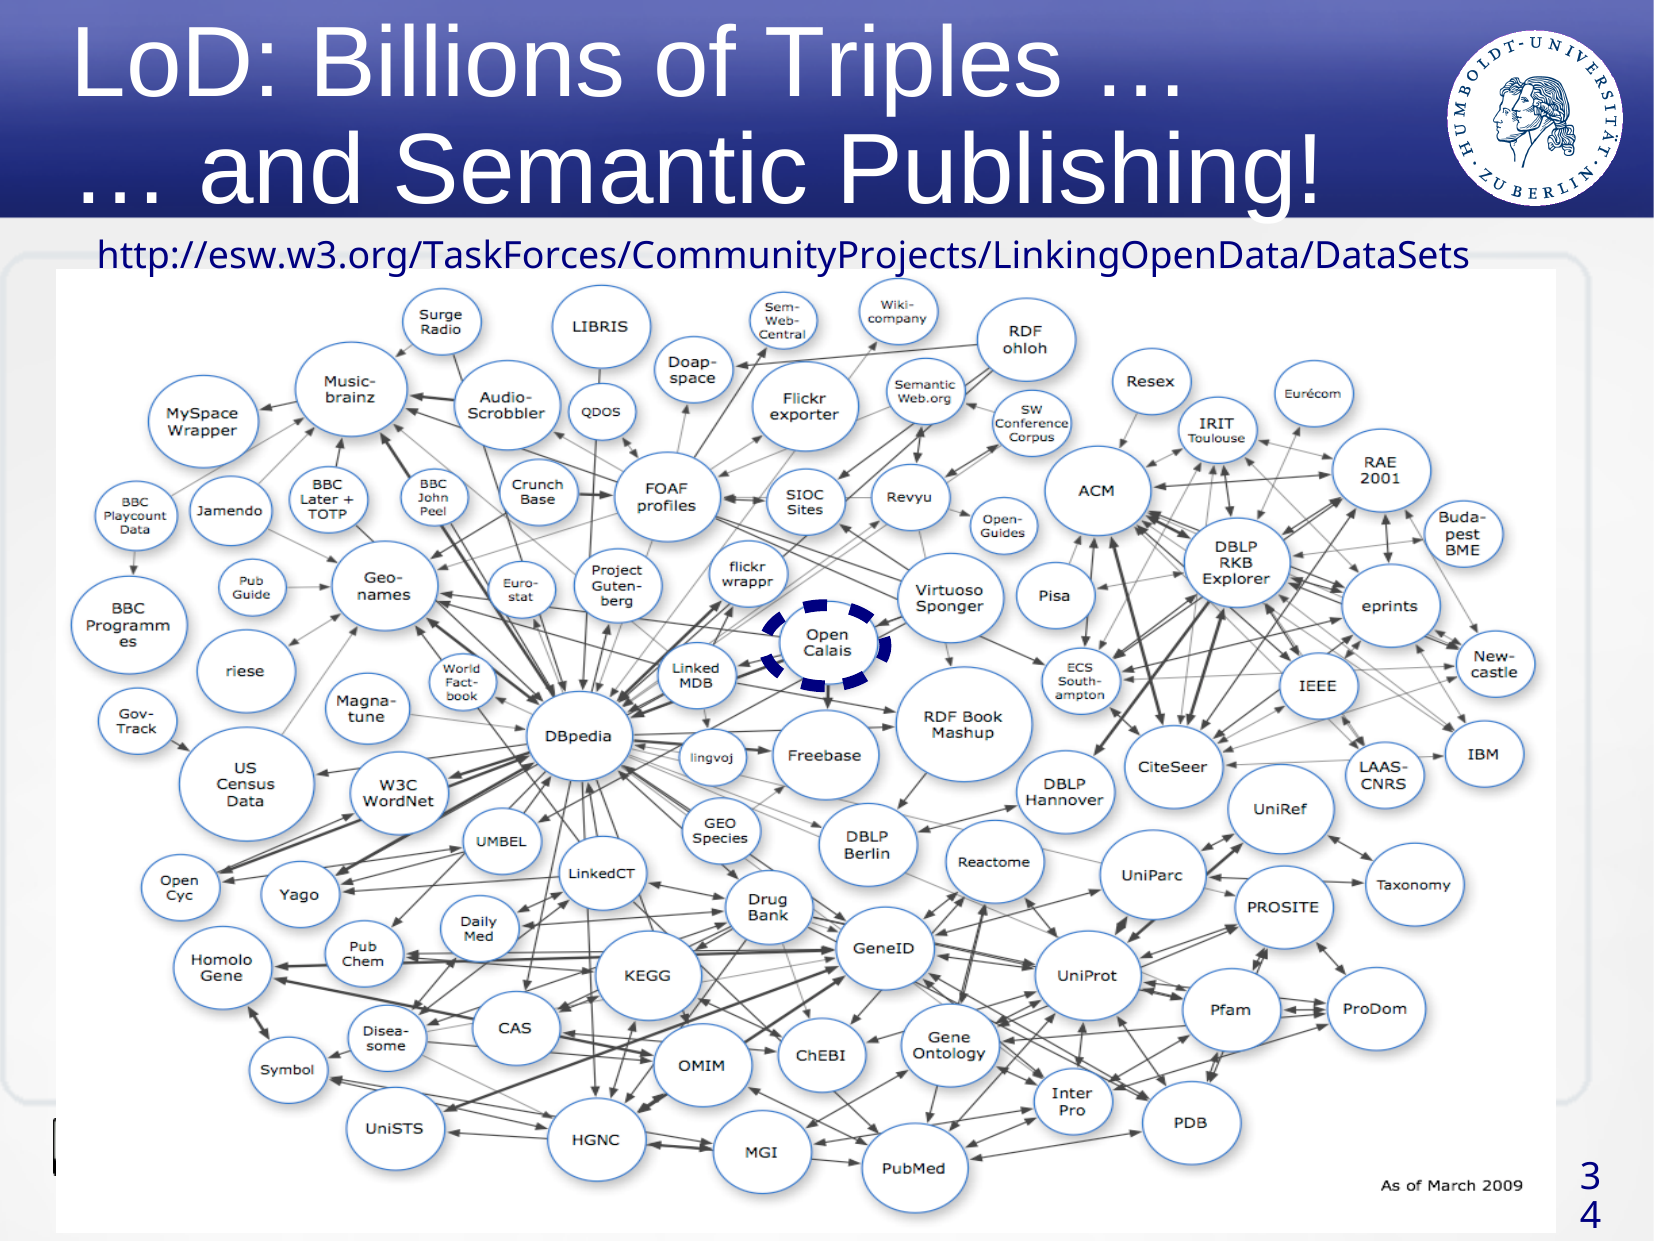

# LoD: Billions of Triples … … and Semantic Publishing!
http://esw.w3.org/TaskForces/CommunityProjects/LinkingOpenData/DataSets
Data <=> Publications / Prof. Dr. Stefan Gradmann
34